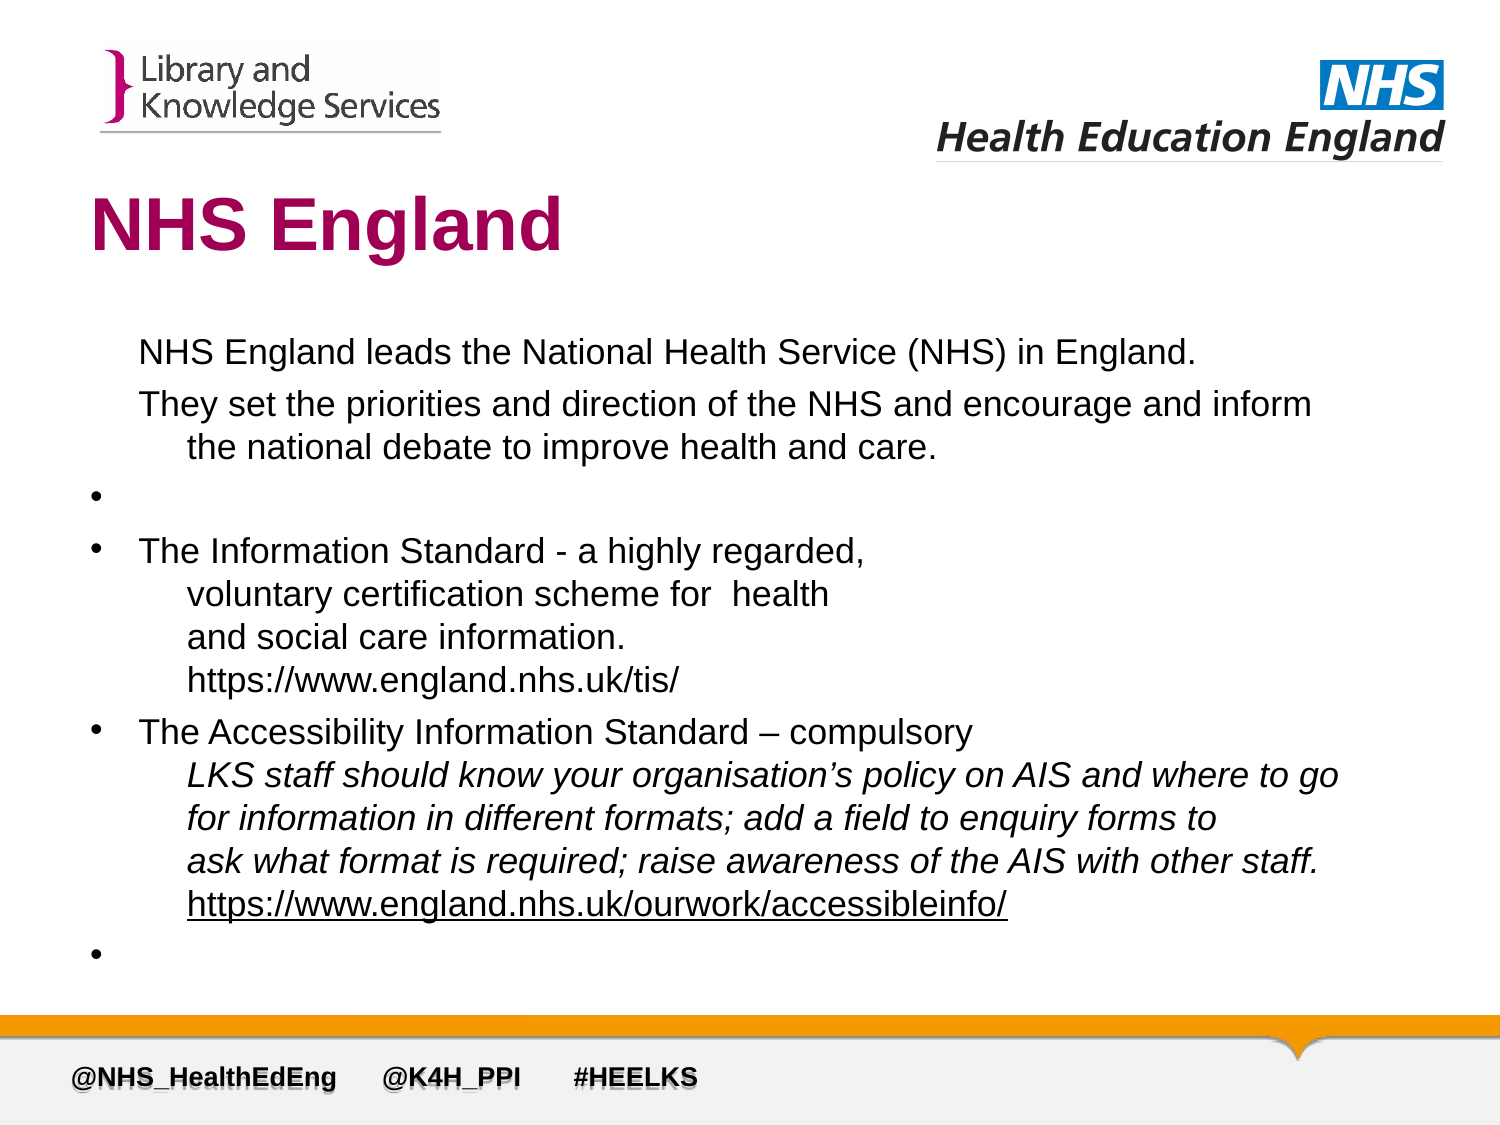

# NHS England
NHS England leads the National Health Service (NHS) in England.
They set the priorities and direction of the NHS and encourage and inform the national debate to improve health and care.
The Information Standard - a highly regarded,
voluntary certification scheme for health
and social care information.
https://www.england.nhs.uk/tis/
The Accessibility Information Standard – compulsory
LKS staff should know your organisation’s policy on AIS and where to go for information in different formats; add a field to enquiry forms to ask what format is required; raise awareness of the AIS with other staff. https://www.england.nhs.uk/ourwork/accessibleinfo/
@NHS_HealthEdEng @K4H_PPI #HEELKS